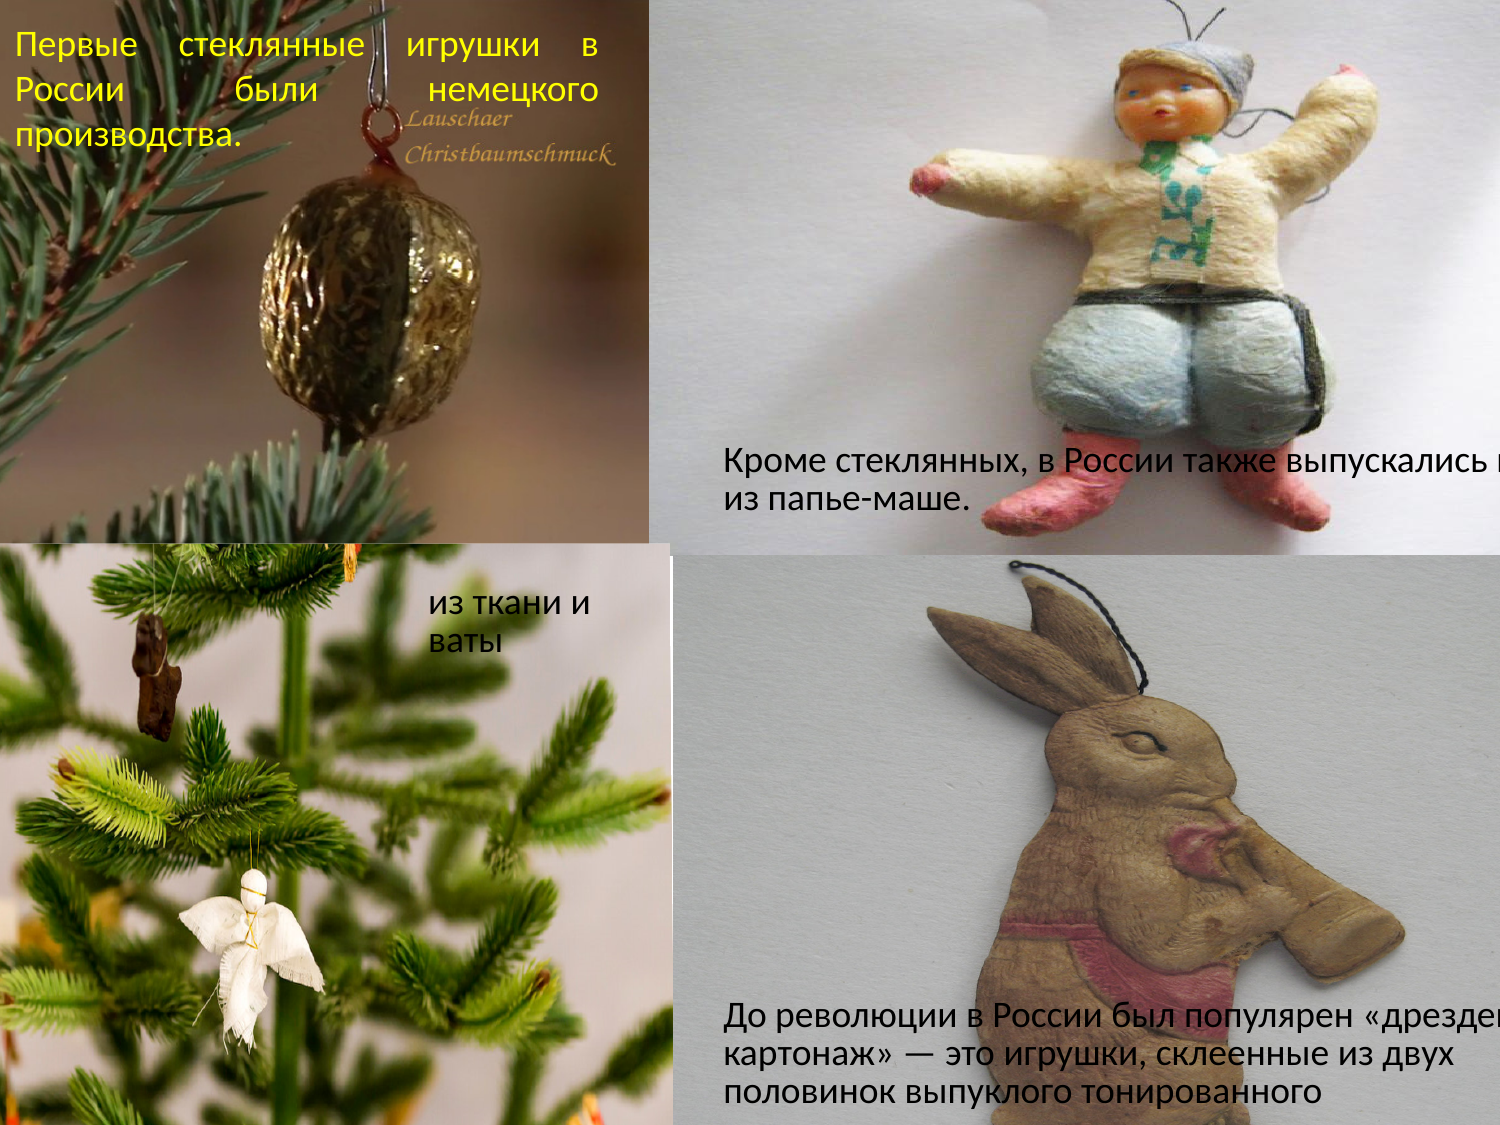

Первые стеклянные игрушки в России были немецкого производства.
Кроме стеклянных, в России также выпускались игрушки из папье-маше.
из ткани и ваты
До революции в России был популярен «дрезденский картонаж» — это игрушки, склеенные из двух половинок выпуклого тонированного